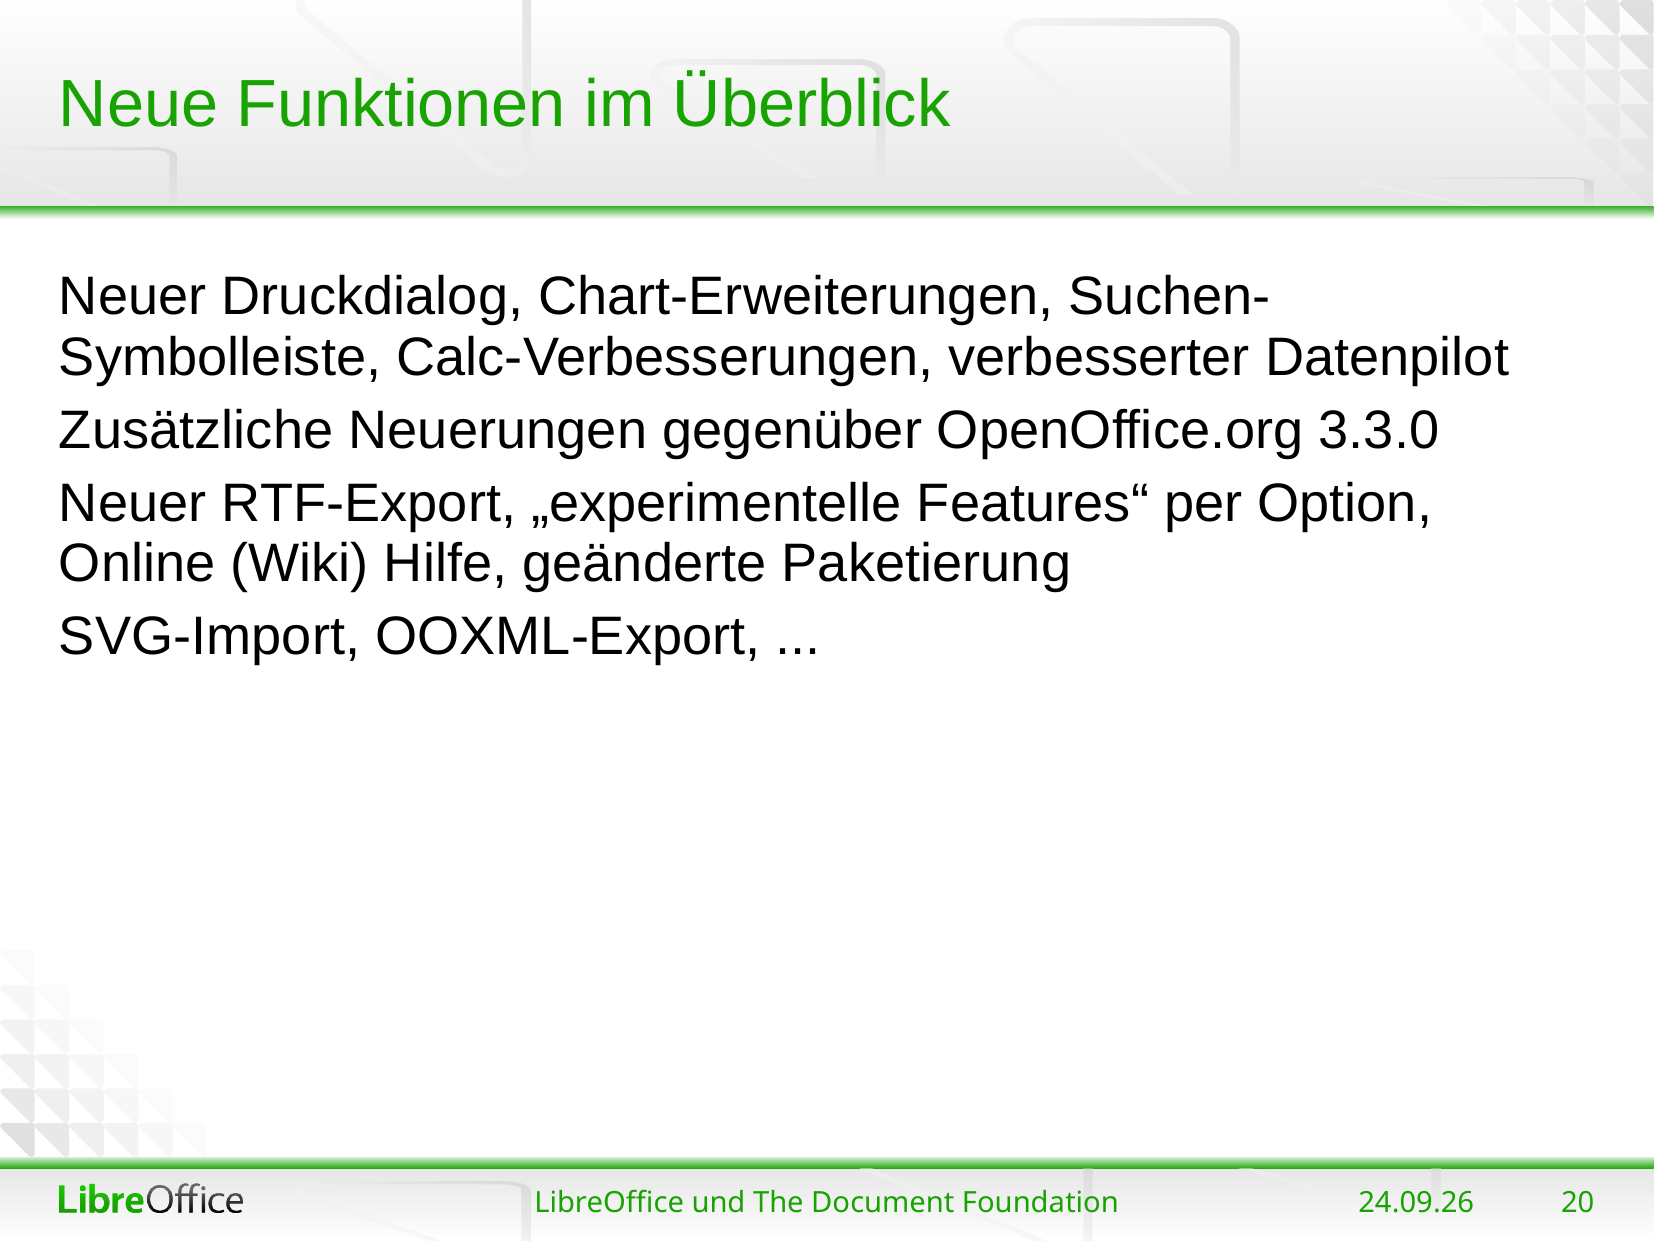

# Neue Funktionen im Überblick
Neuer Druckdialog, Chart-Erweiterungen, Suchen-Symbolleiste, Calc-Verbesserungen, verbesserter Datenpilot
Zusätzliche Neuerungen gegenüber OpenOffice.org 3.3.0
Neuer RTF-Export, „experimentelle Features“ per Option, Online (Wiki) Hilfe, geänderte Paketierung
SVG-Import, OOXML-Export, ...
LibreOffice und The Document Foundation
20